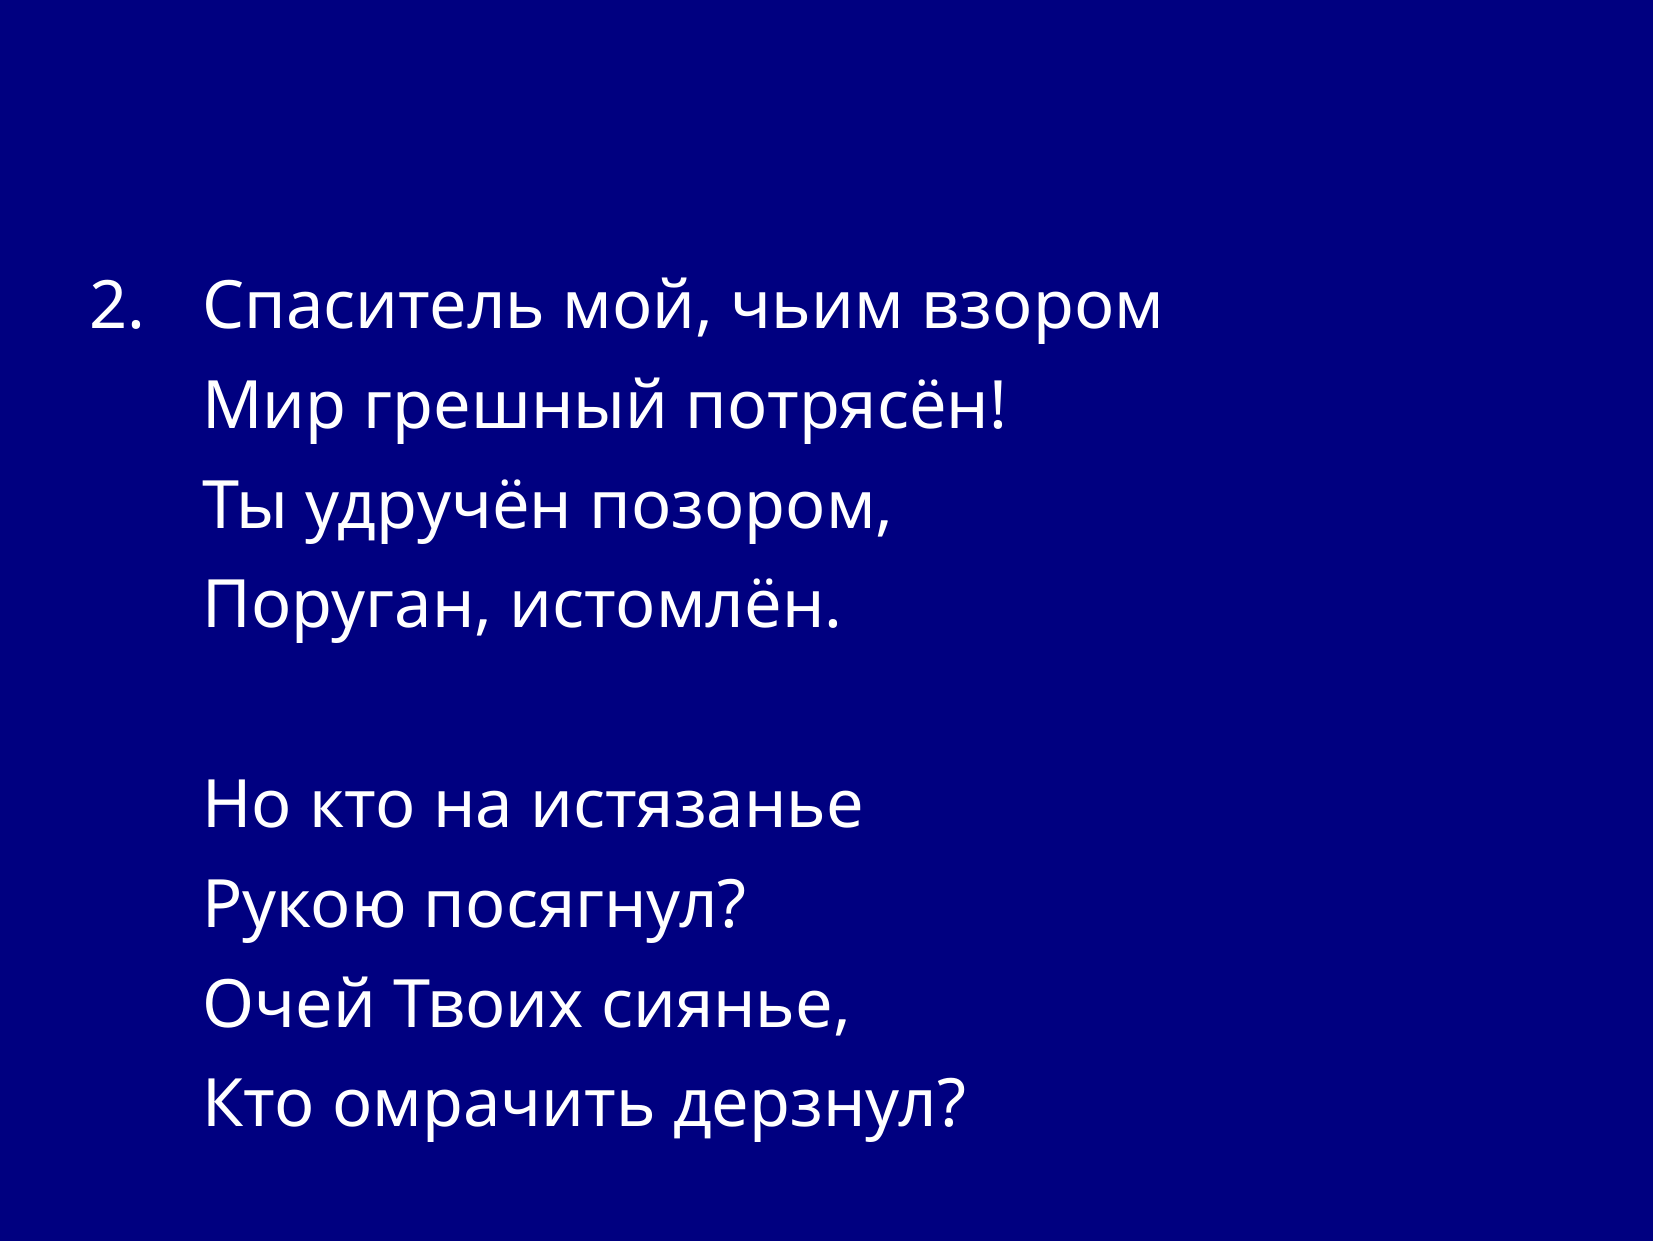

2.	Спаситель мой, чьим взором
	Мир грешный потрясён!
	Ты удручён позором,
	Поруган, истомлён.
	Но кто на истязанье
	Рукою посягнул?
	Очей Твоих сиянье,
	Кто омрачить дерзнул?